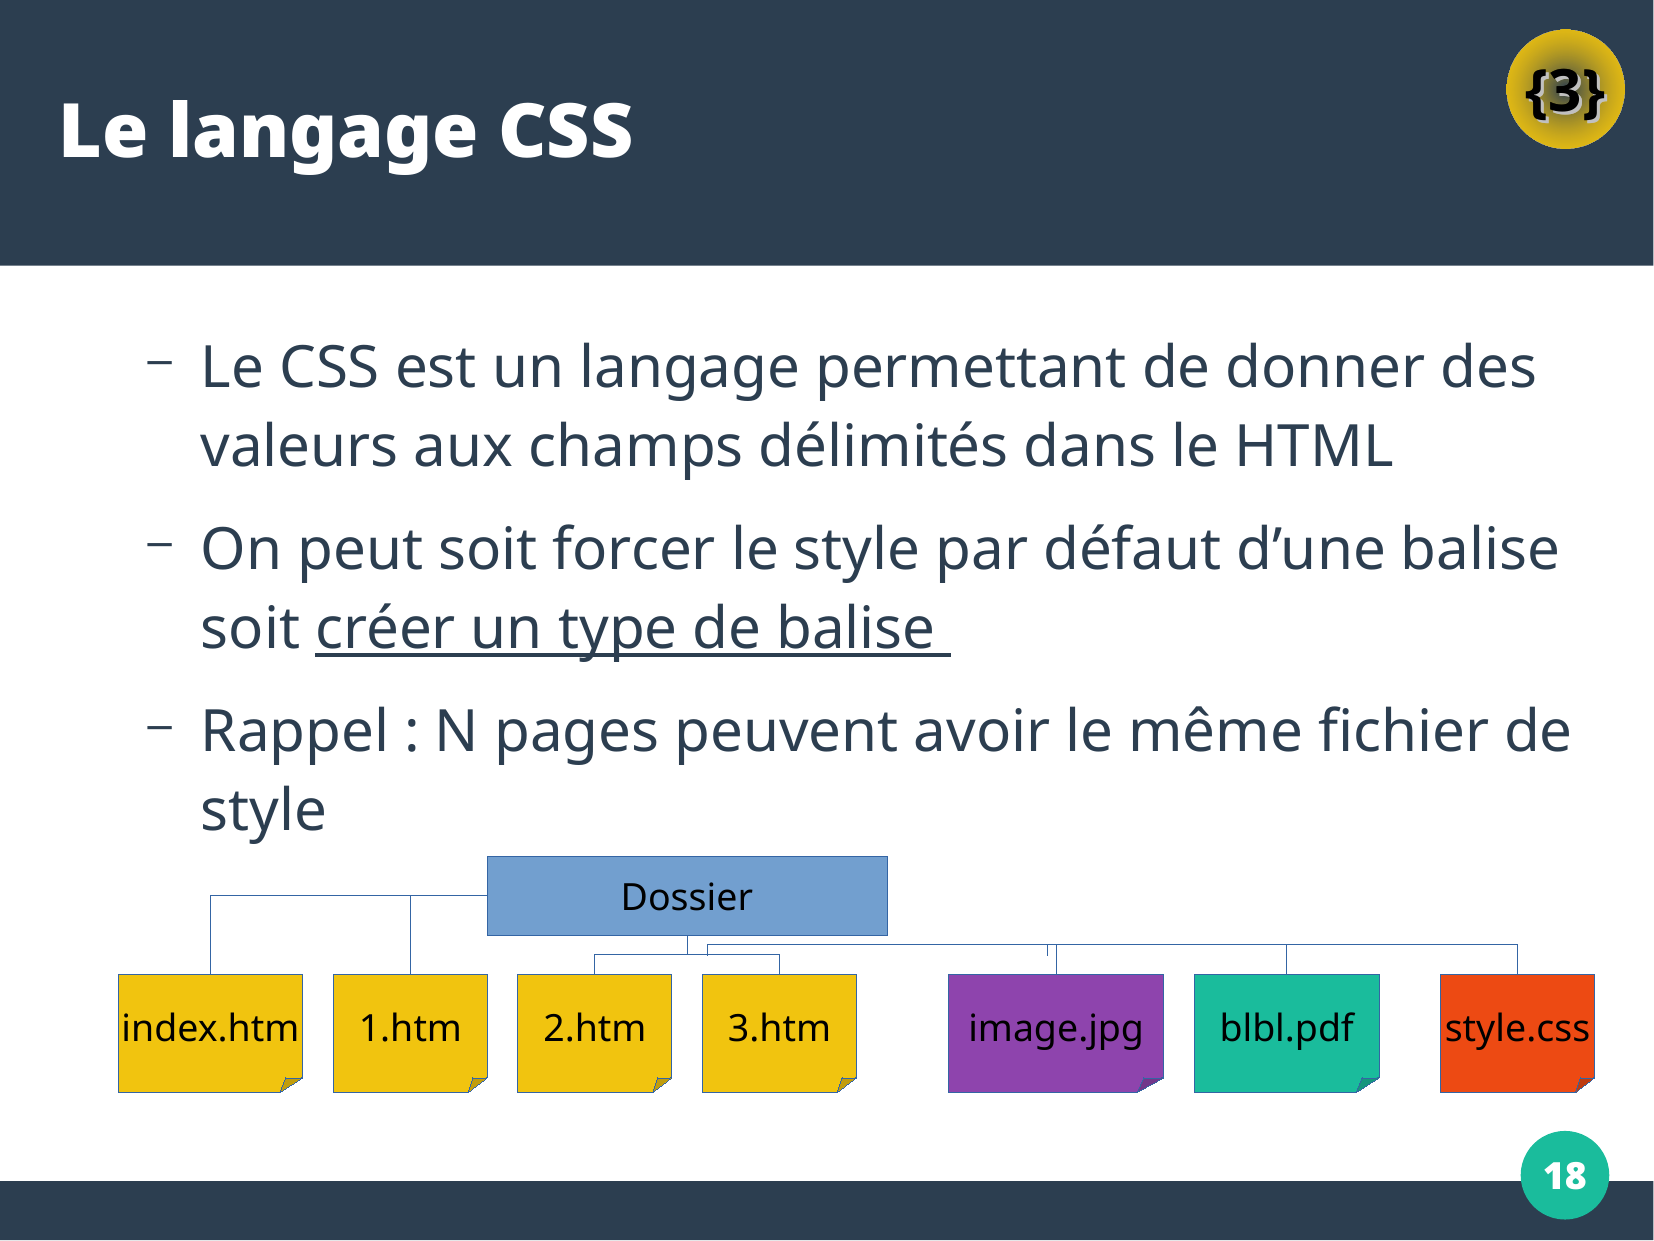

{3}
{3}
# Le langage CSS
Le CSS est un langage permettant de donner des valeurs aux champs délimités dans le HTML
On peut soit forcer le style par défaut d’une balise soit créer un type de balise
Rappel : N pages peuvent avoir le même fichier de style
Dossier
Dossier
index.htm
1.htm
2.htm
3.htm
style.css
image.jpg
blbl.pdf
18